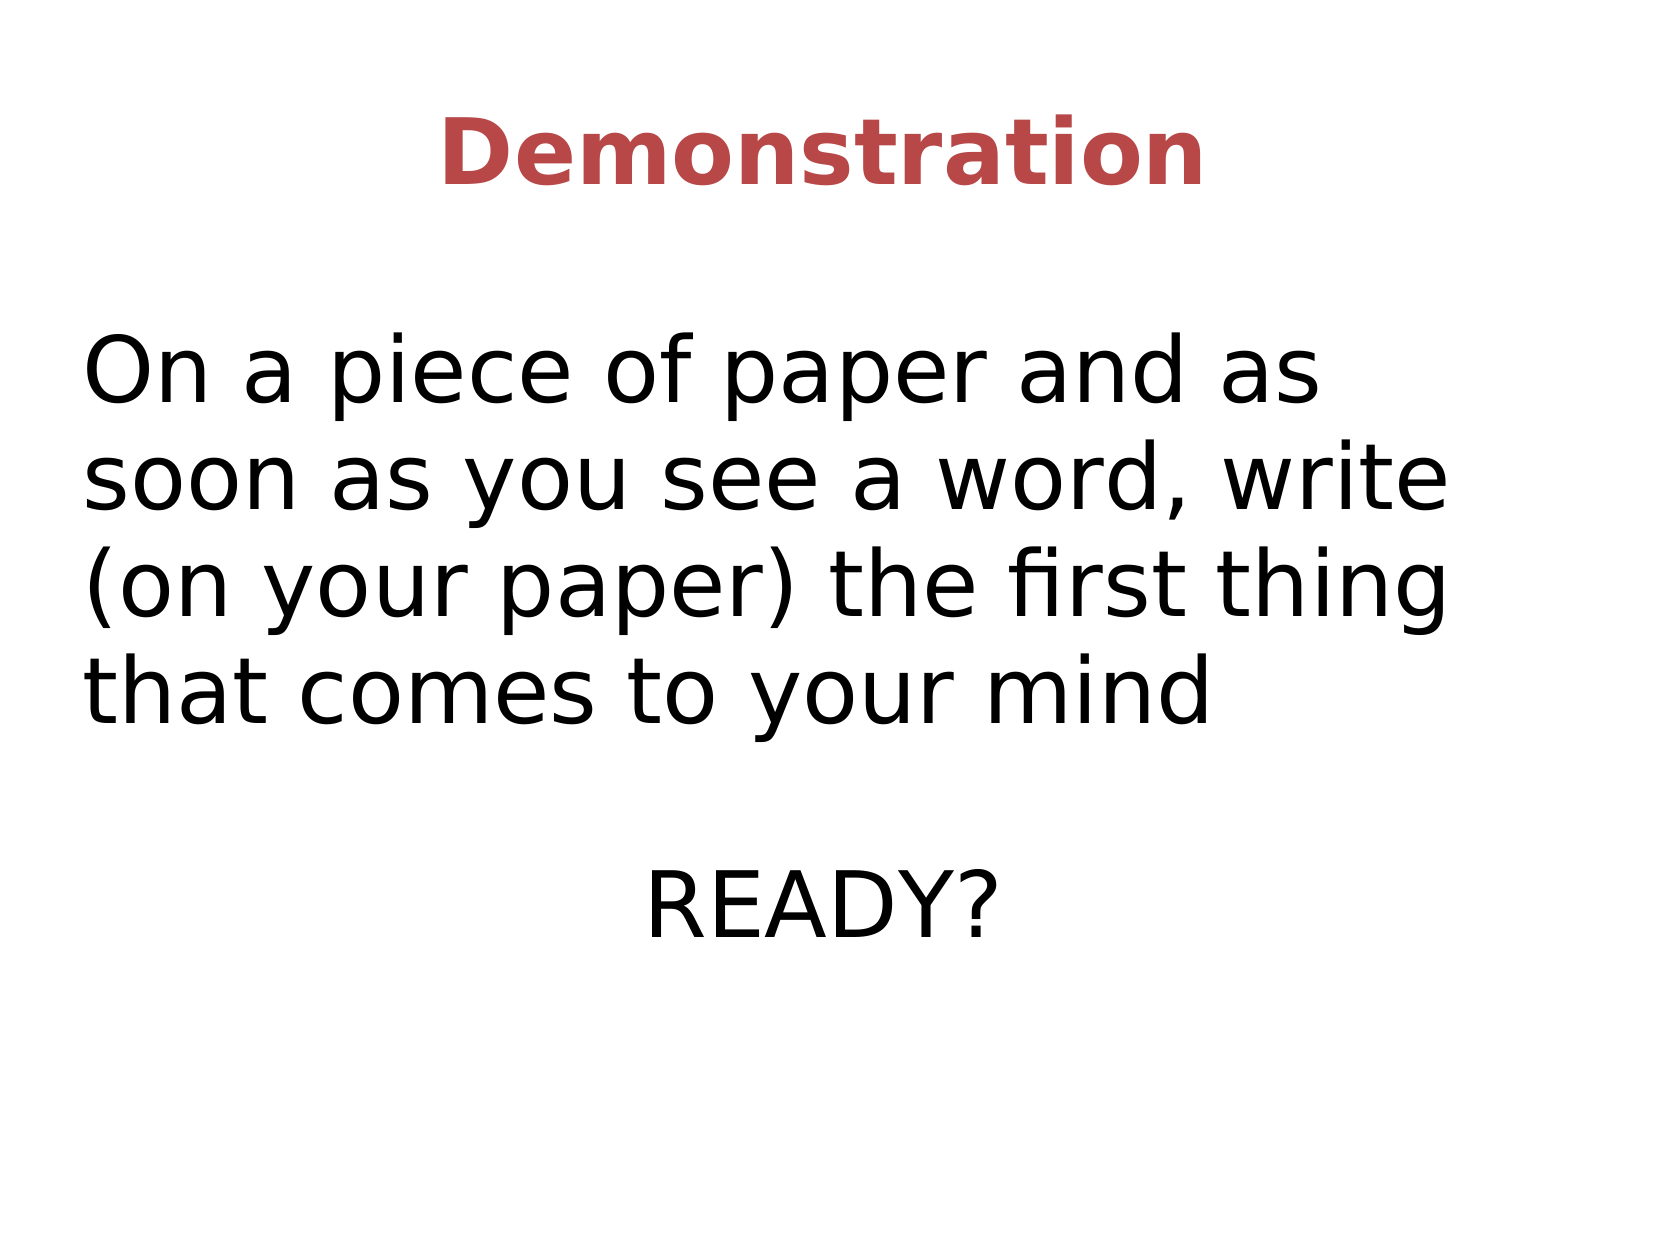

# Demonstration
On a piece of paper and as soon as you see a word, write (on your paper) the first thing that comes to your mind
READY?